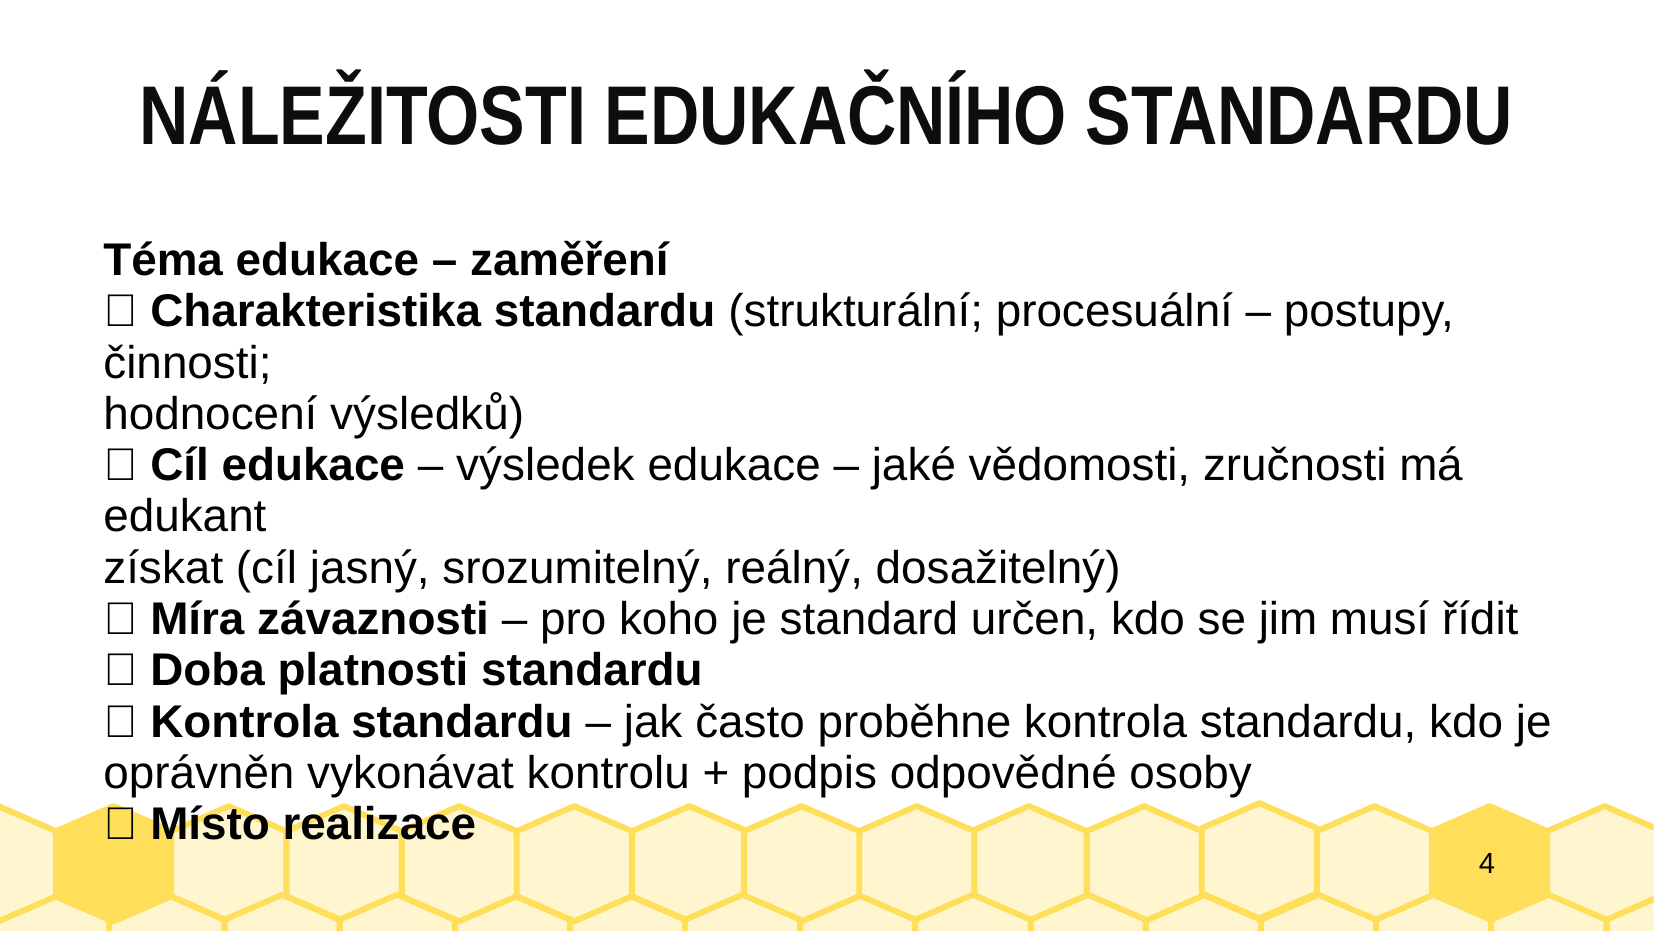

# NÁLEŽITOSTI EDUKAČNÍHO STANDARDU
Téma edukace – zaměření
 Charakteristika standardu (strukturální; procesuální – postupy, činnosti;
hodnocení výsledků)
 Cíl edukace – výsledek edukace – jaké vědomosti, zručnosti má edukant
získat (cíl jasný, srozumitelný, reálný, dosažitelný)
 Míra závaznosti – pro koho je standard určen, kdo se jim musí řídit
 Doba platnosti standardu
 Kontrola standardu – jak často proběhne kontrola standardu, kdo je oprávněn vykonávat kontrolu + podpis odpovědné osoby
 Místo realizace